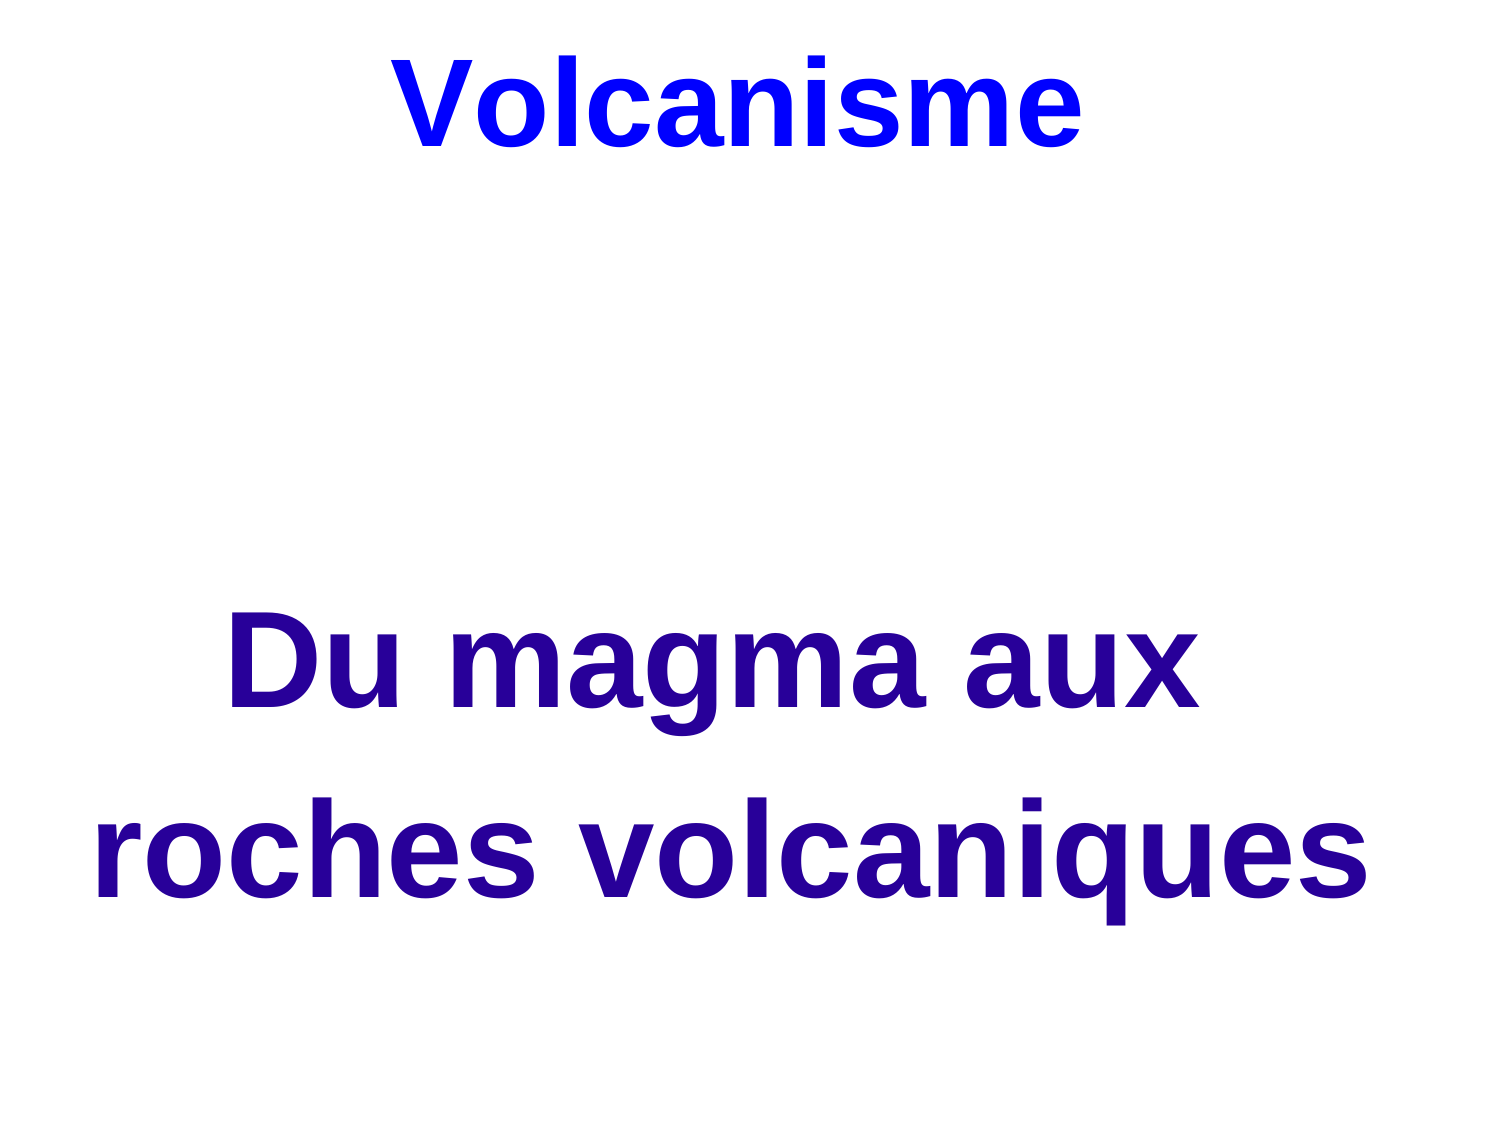

# Volcanisme
Du magma aux
roches volcaniques